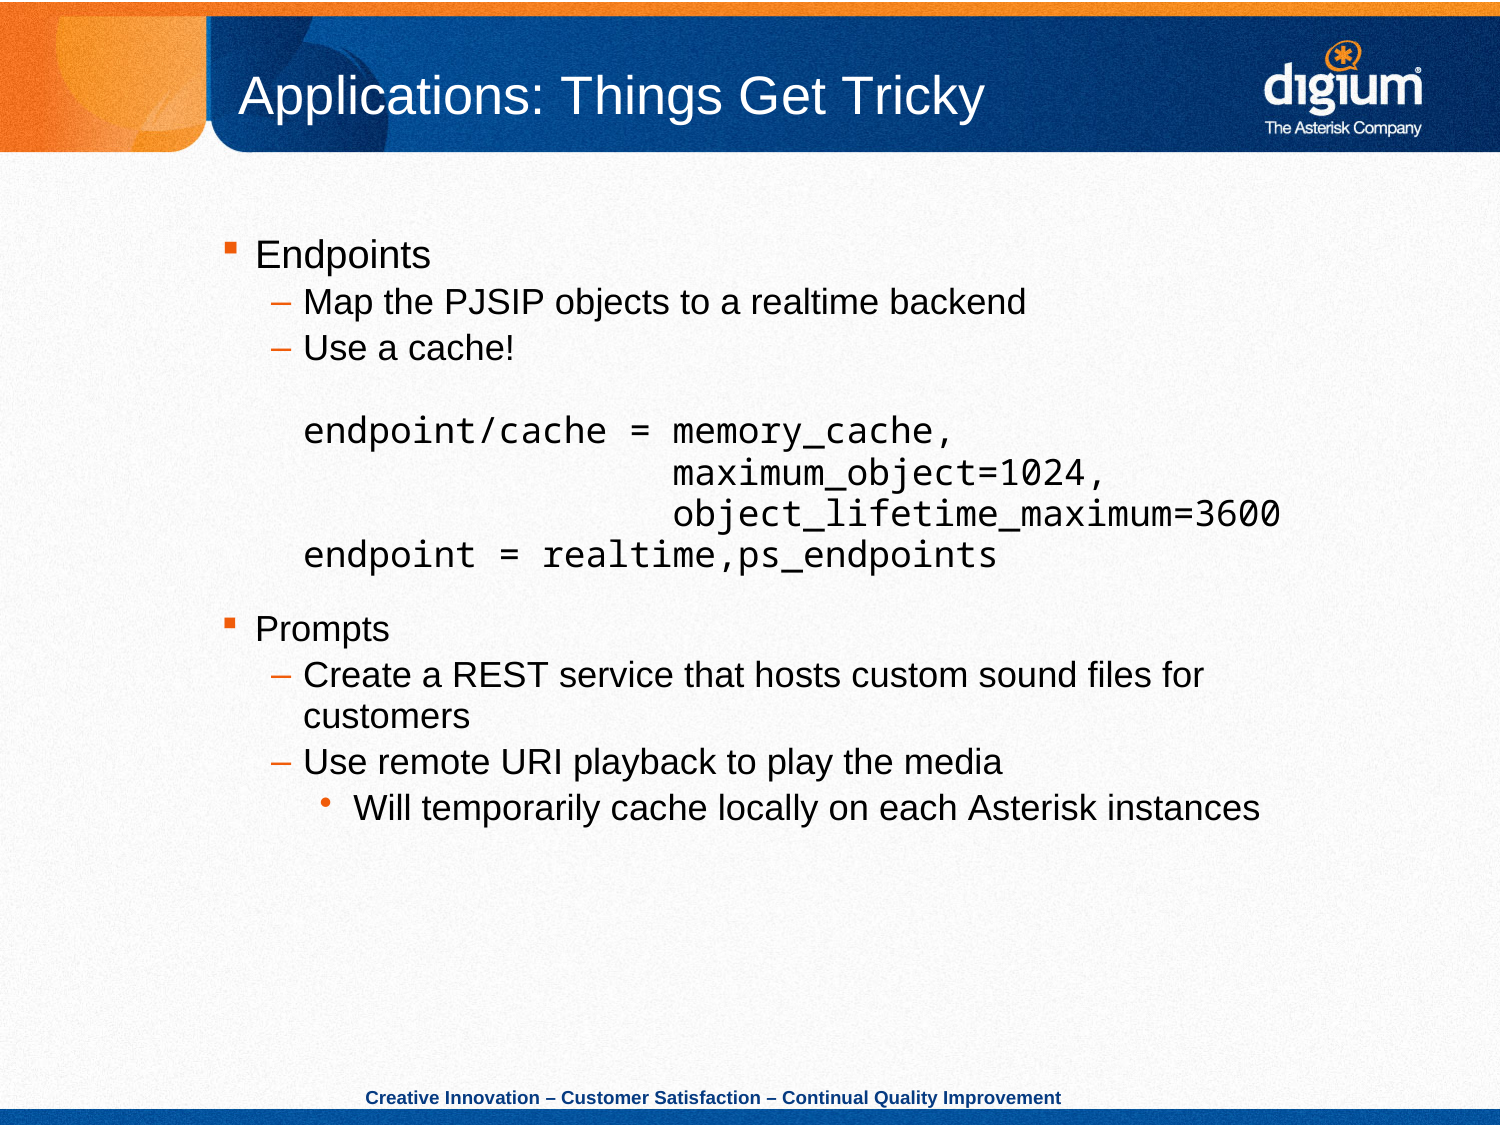

# Applications: Things Get Tricky
Endpoints
Map the PJSIP objects to a realtime backend
Use a cache!
endpoint/cache = memory_cache,
 maximum_object=1024,
 object_lifetime_maximum=3600
endpoint = realtime,ps_endpoints
Prompts
Create a REST service that hosts custom sound files for customers
Use remote URI playback to play the media
Will temporarily cache locally on each Asterisk instances